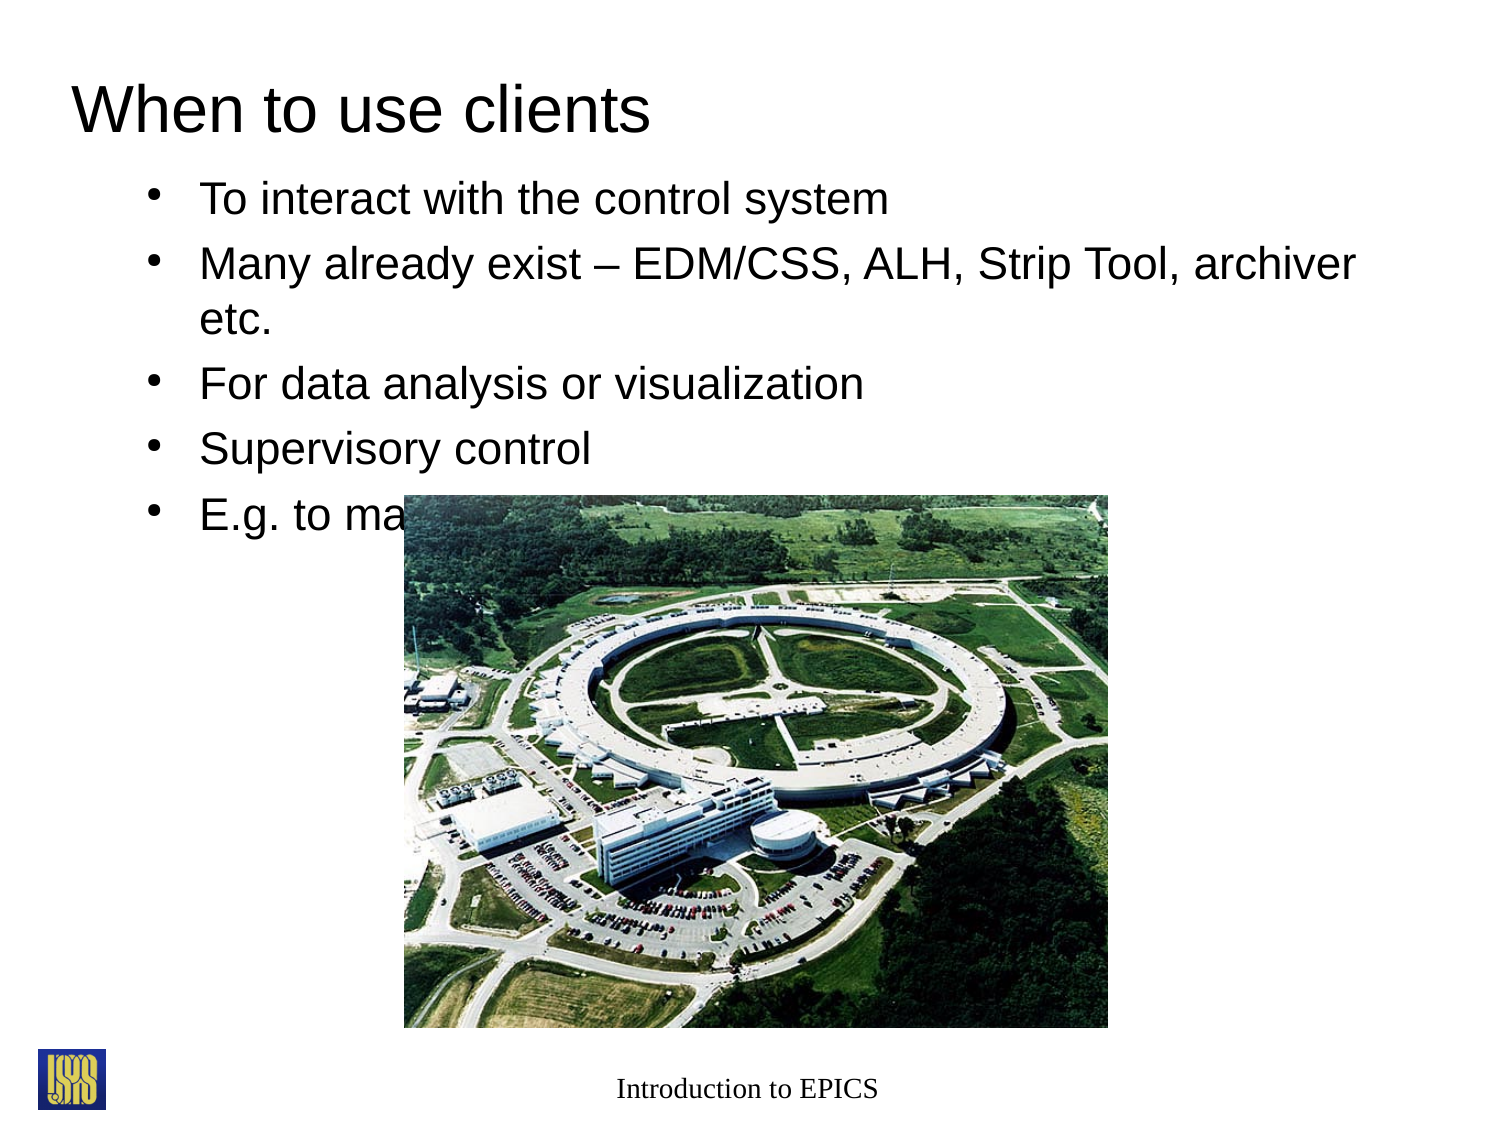

# When to use clients
To interact with the control system
Many already exist – EDM/CSS, ALH, Strip Tool, archiver etc.
For data analysis or visualization
Supervisory control
E.g. to manage an accelerator
[Your Presentation Title]